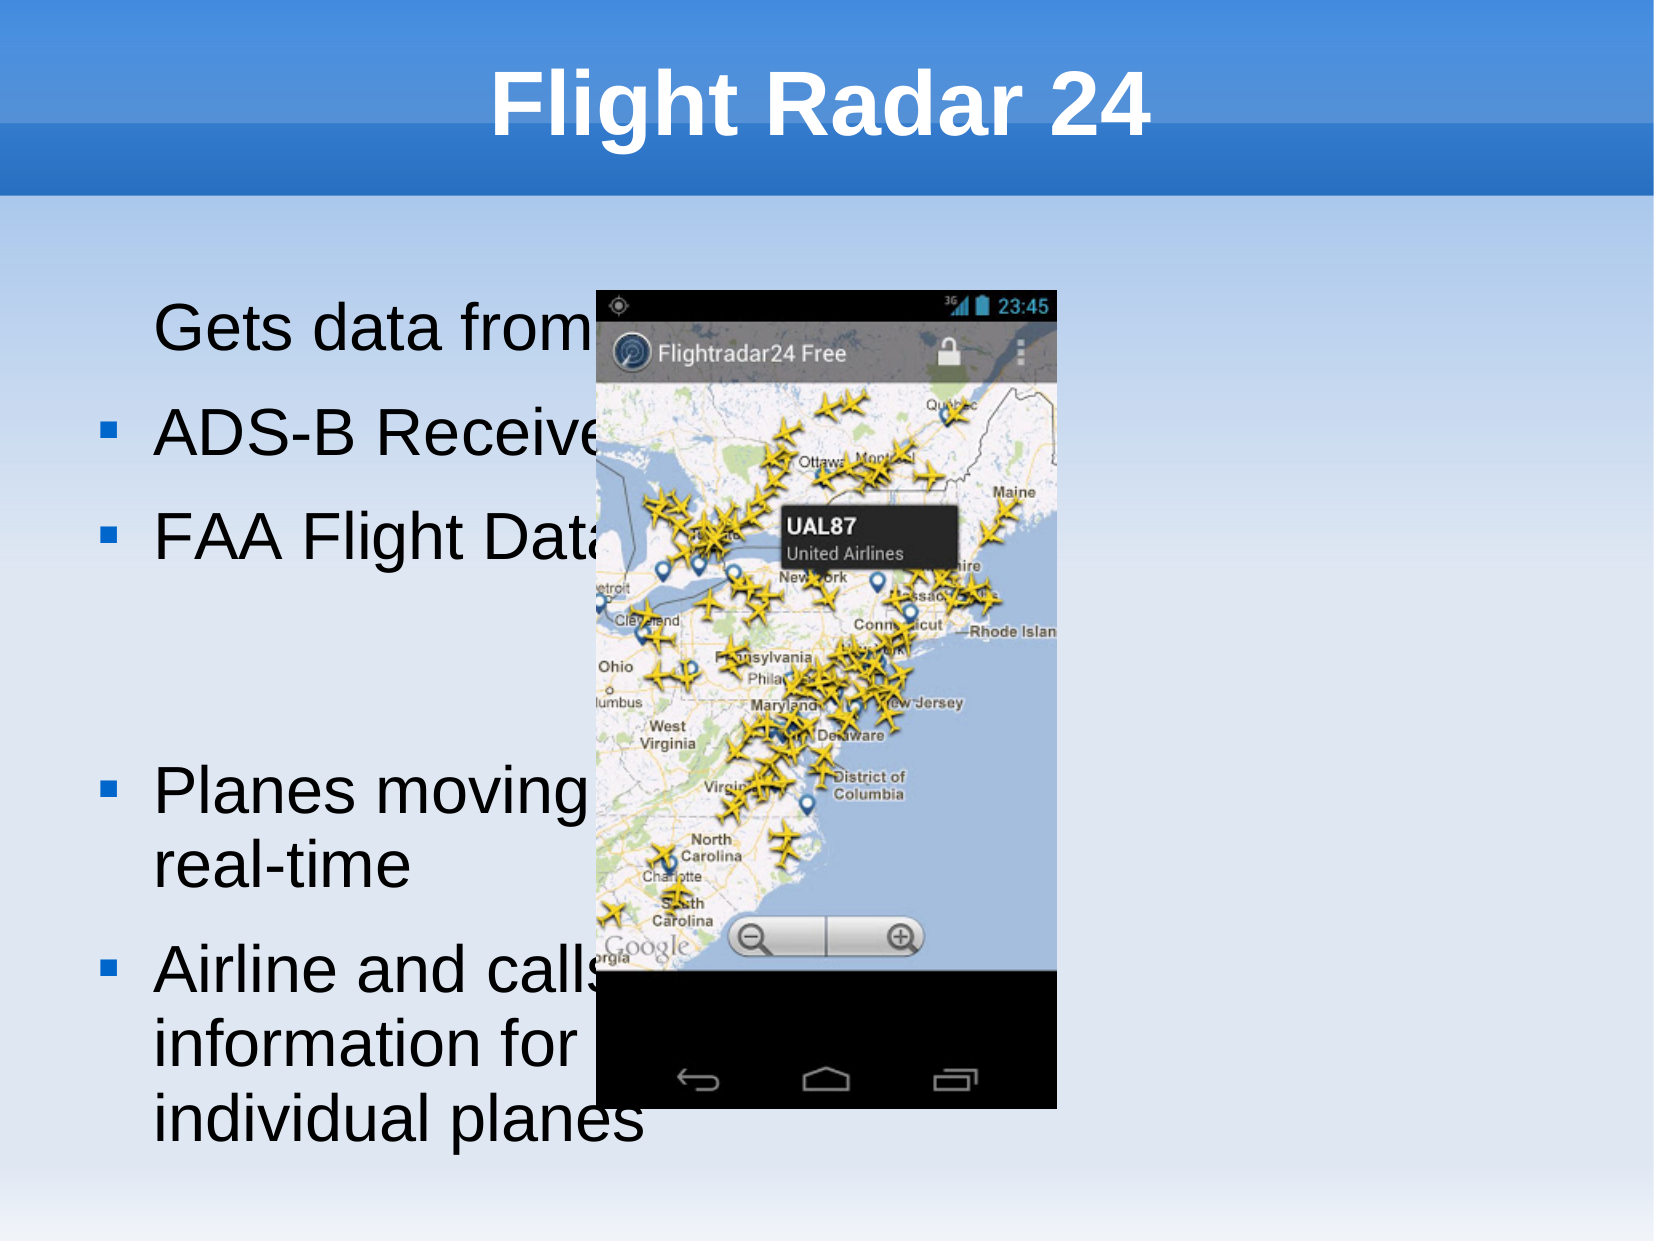

# Flight Radar 24
Gets data from:
ADS-B Receivers
FAA Flight Data
Planes moving in real-time
Airline and callsign information for individual planes